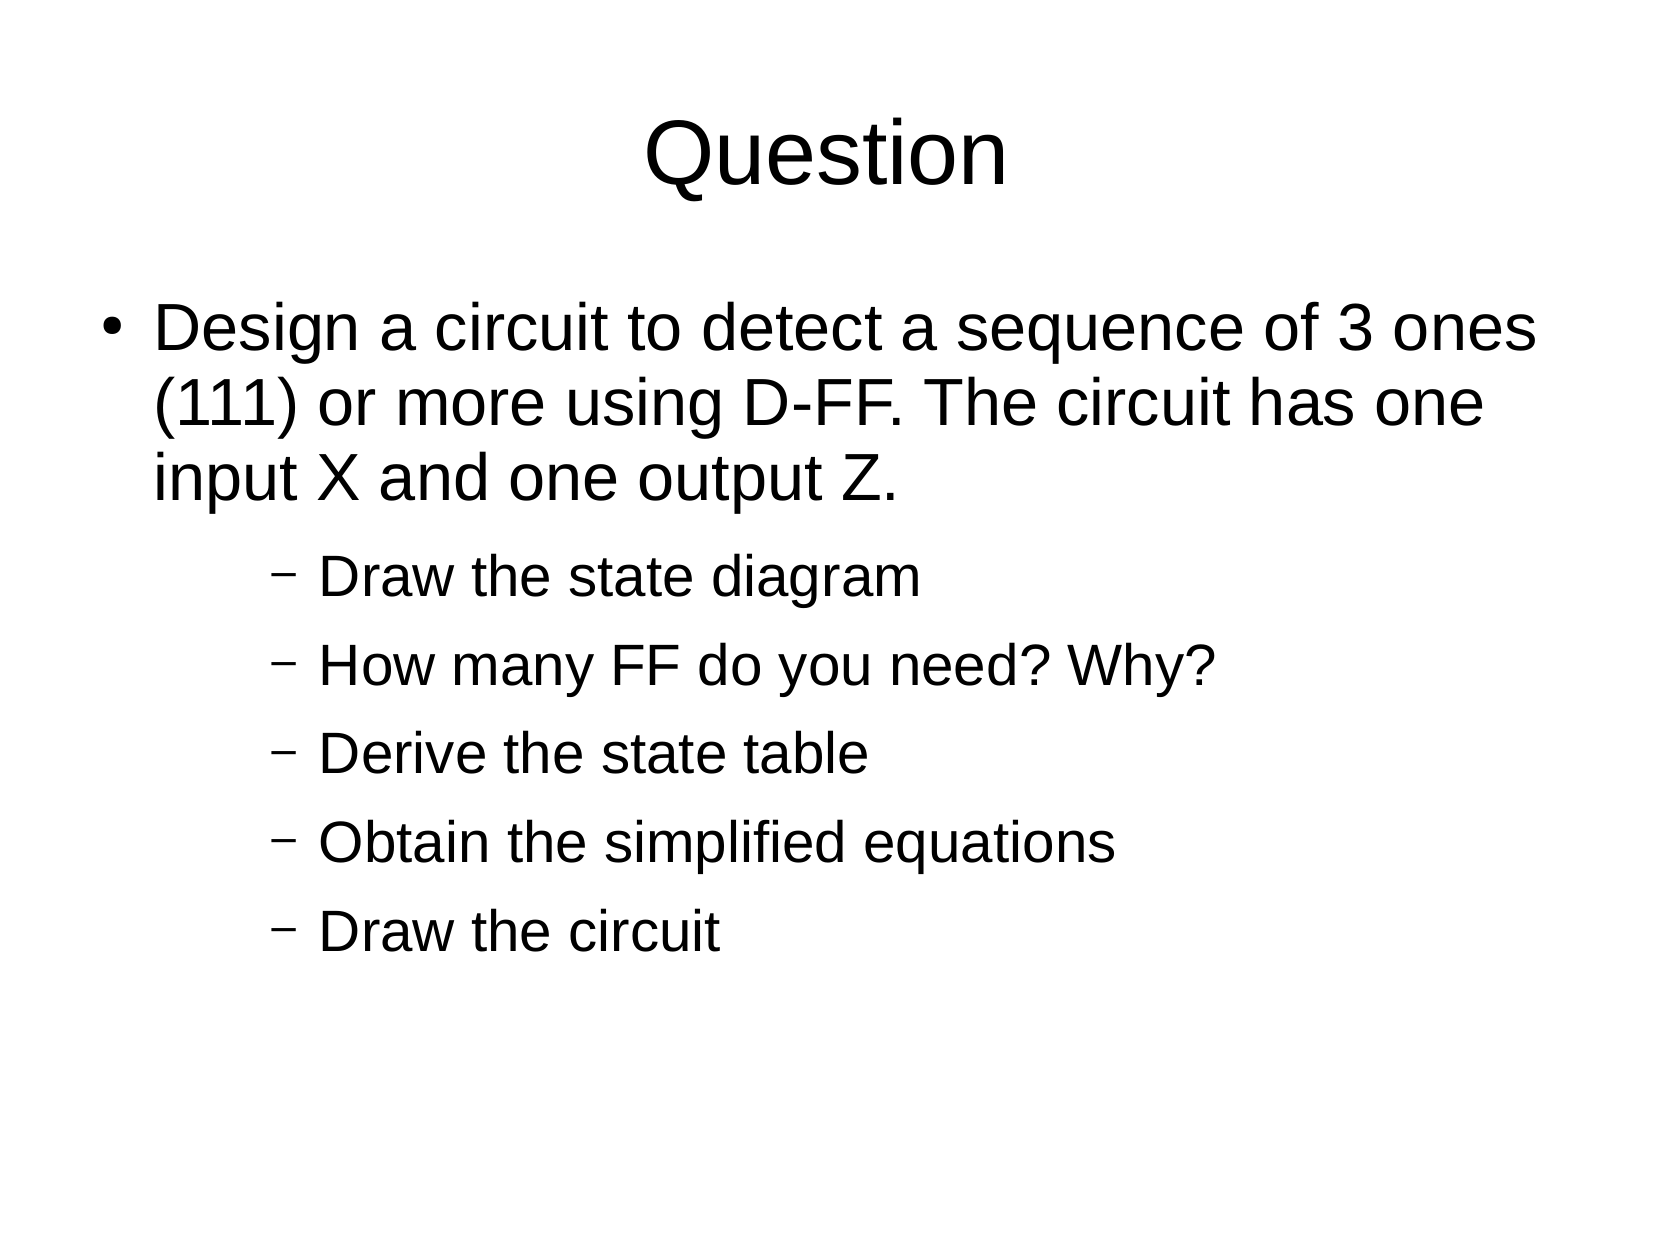

# Question
Design a circuit to detect a sequence of 3 ones (111) or more using D-FF. The circuit has one input X and one output Z.
Draw the state diagram
How many FF do you need? Why?
Derive the state table
Obtain the simplified equations
Draw the circuit